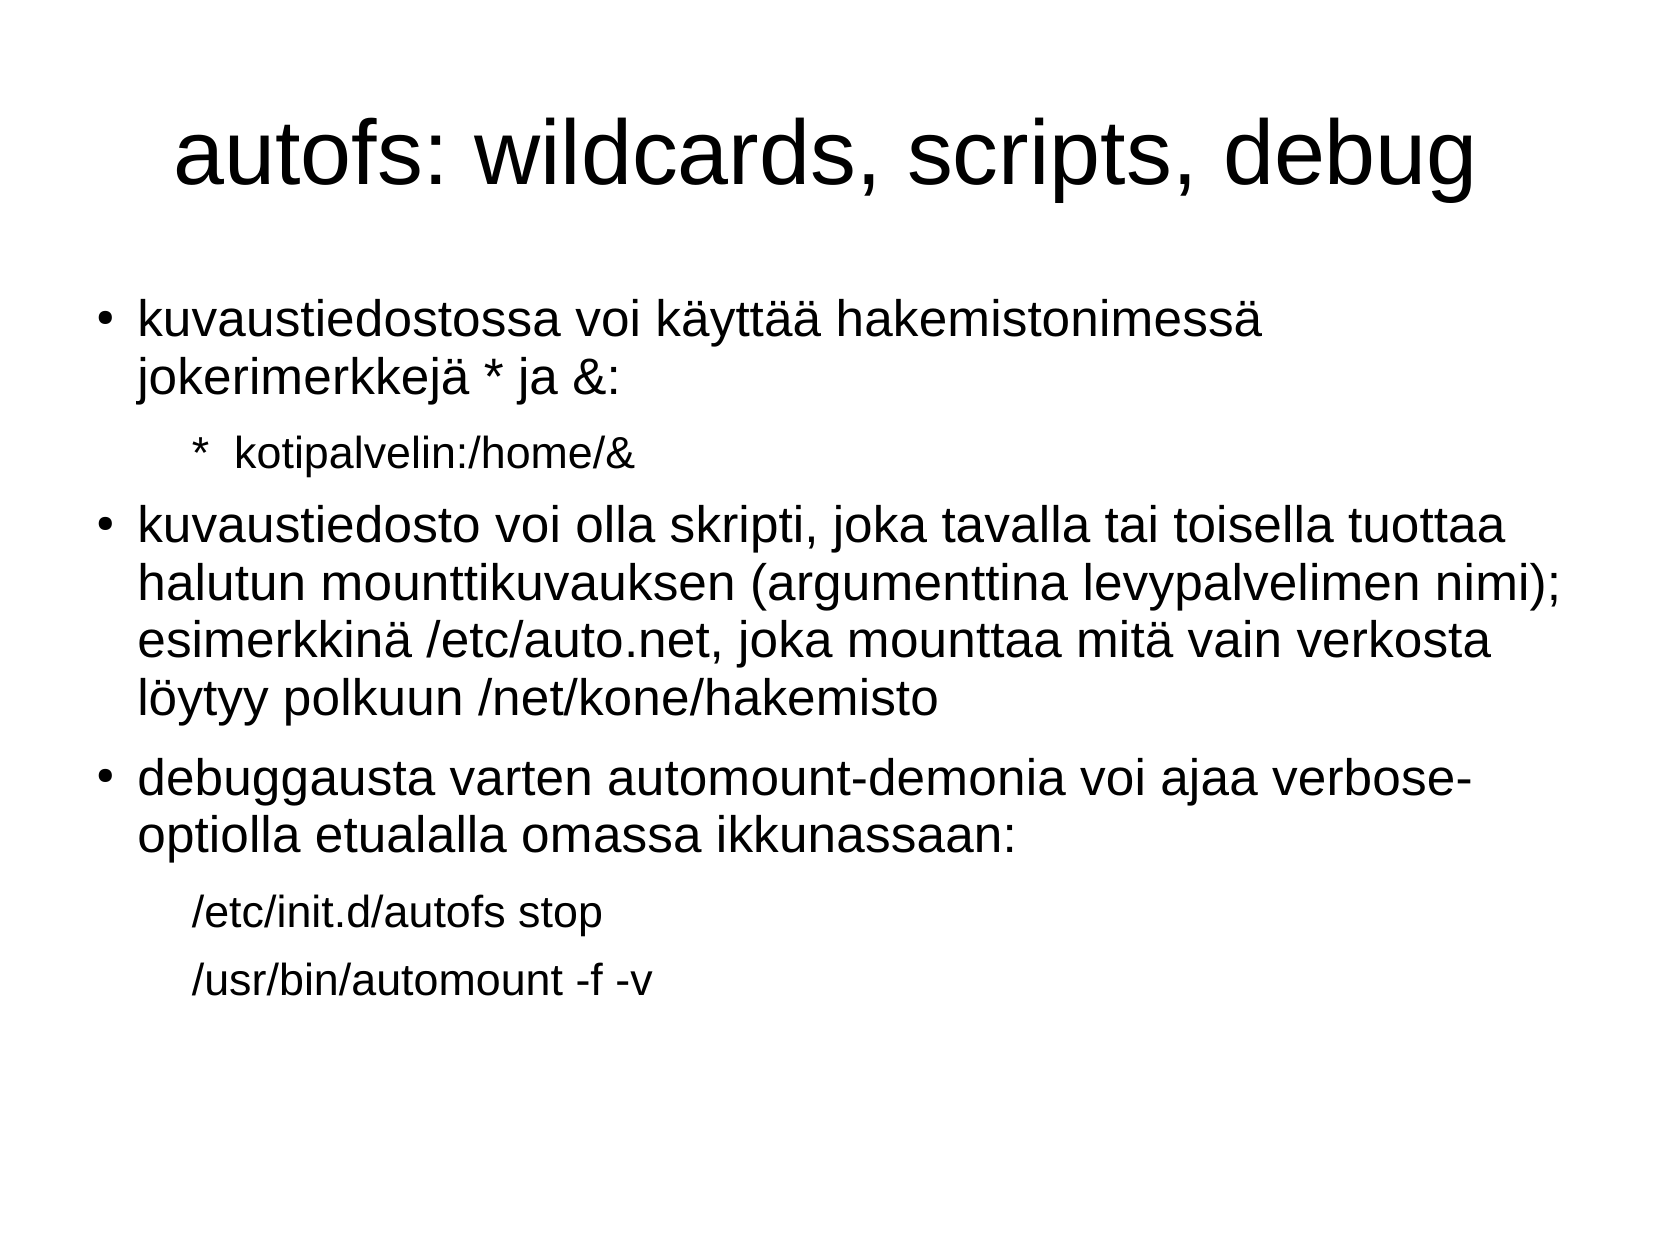

# autofs: wildcards, scripts, debug
kuvaustiedostossa voi käyttää hakemistonimessä jokerimerkkejä * ja &:
* kotipalvelin:/home/&
kuvaustiedosto voi olla skripti, joka tavalla tai toisella tuottaa halutun mounttikuvauksen (argumenttina levypalvelimen nimi); esimerkkinä /etc/auto.net, joka mounttaa mitä vain verkosta löytyy polkuun /net/kone/hakemisto
debuggausta varten automount-demonia voi ajaa verbose-optiolla etualalla omassa ikkunassaan:
/etc/init.d/autofs stop
/usr/bin/automount -f -v